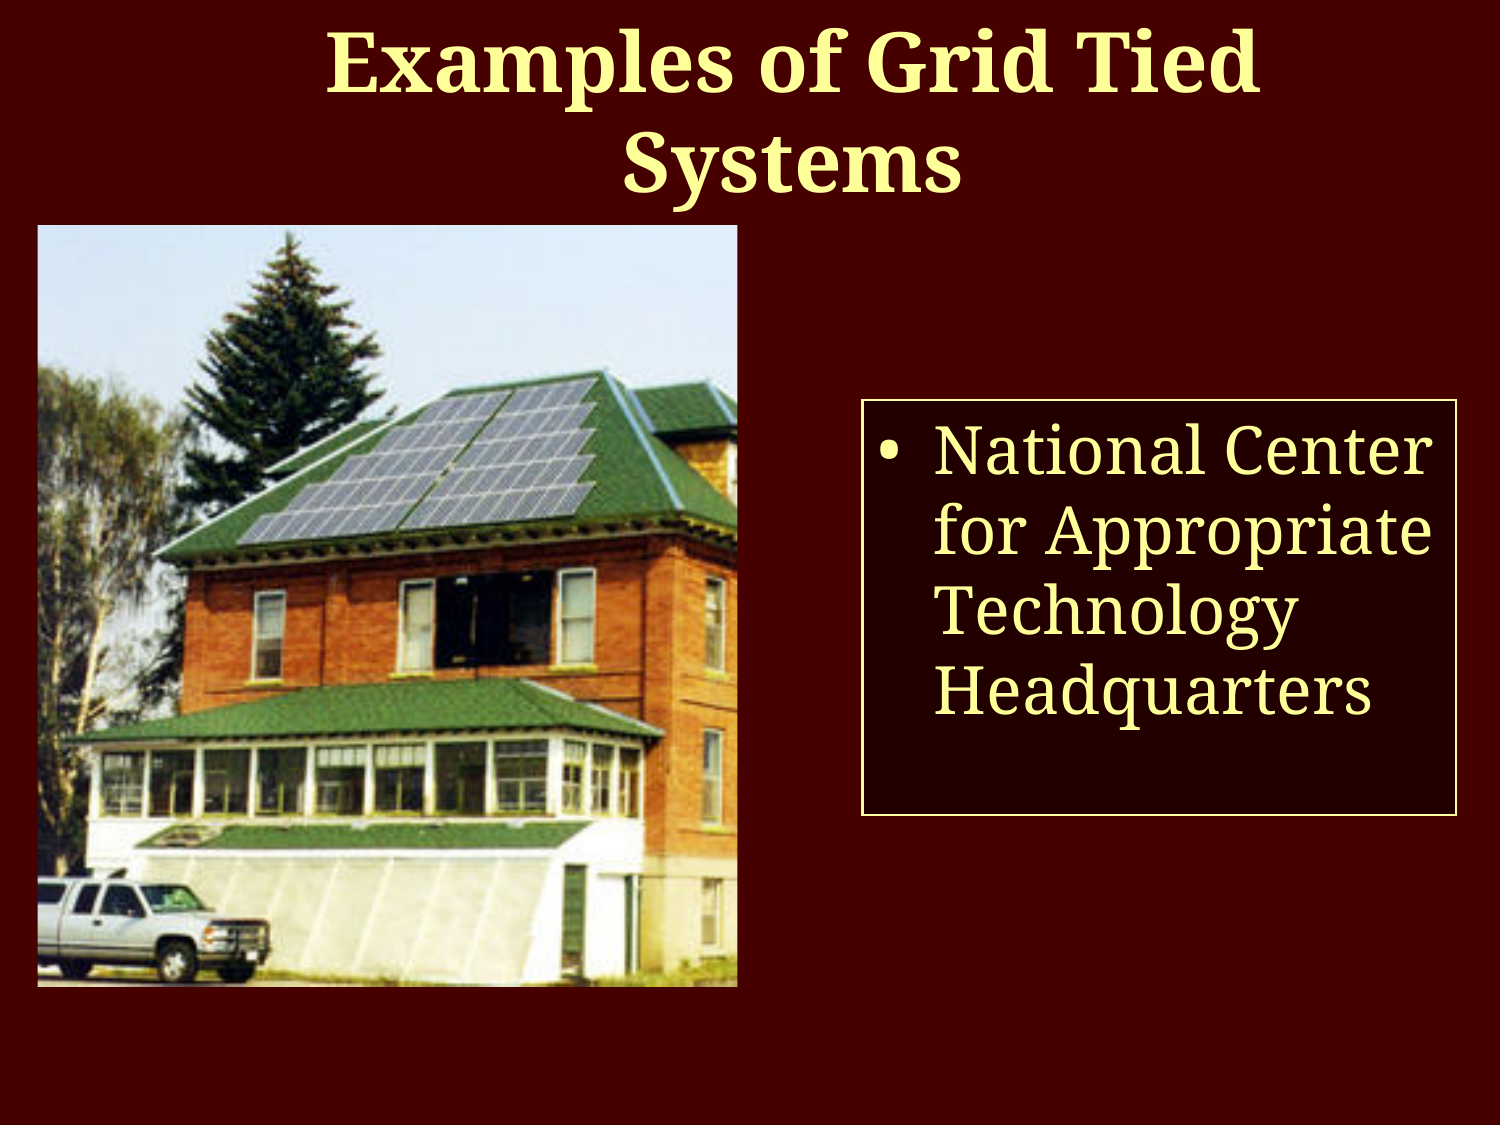

# Examples of Grid Tied Systems
National Center for Appropriate Technology Headquarters
Engineering Photovoltaic Systems
18